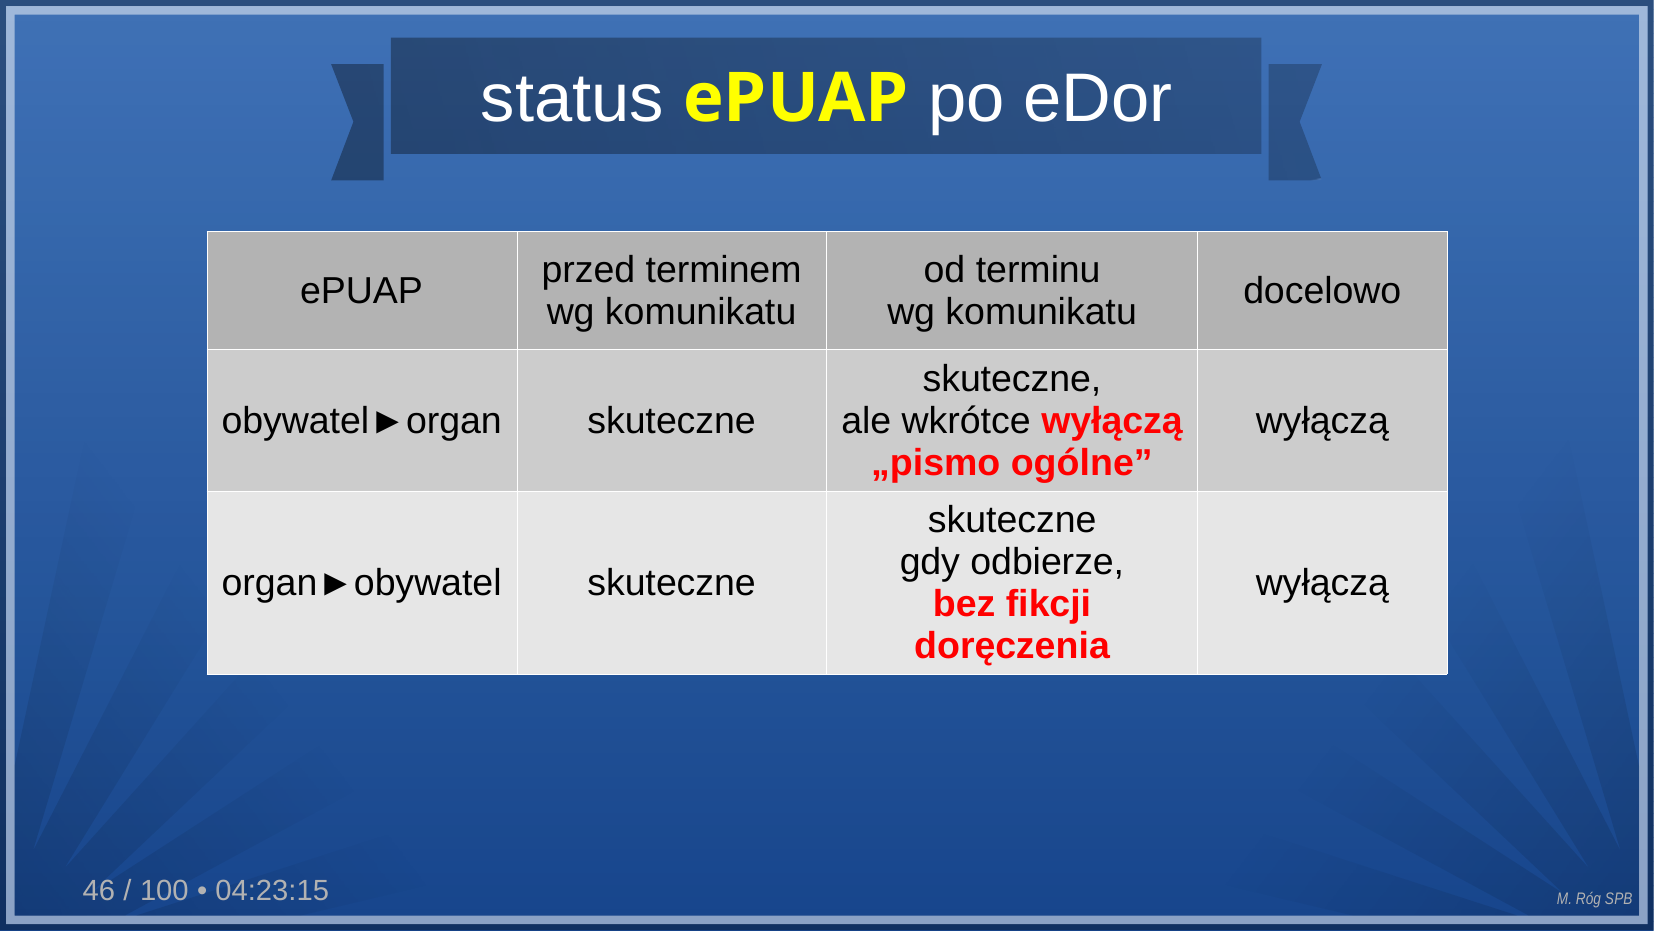

# status ePUAP po eDor
| ePUAP | przed terminem wg komunikatu | od terminu wg komunikatu | docelowo |
| --- | --- | --- | --- |
| obywatel►organ | skuteczne | skuteczne, ale wkrótce wyłączą „pismo ogólne” | wyłączą |
| organ►obywatel | skuteczne | skuteczne gdy odbierze, bez fikcji doręczenia | wyłączą |